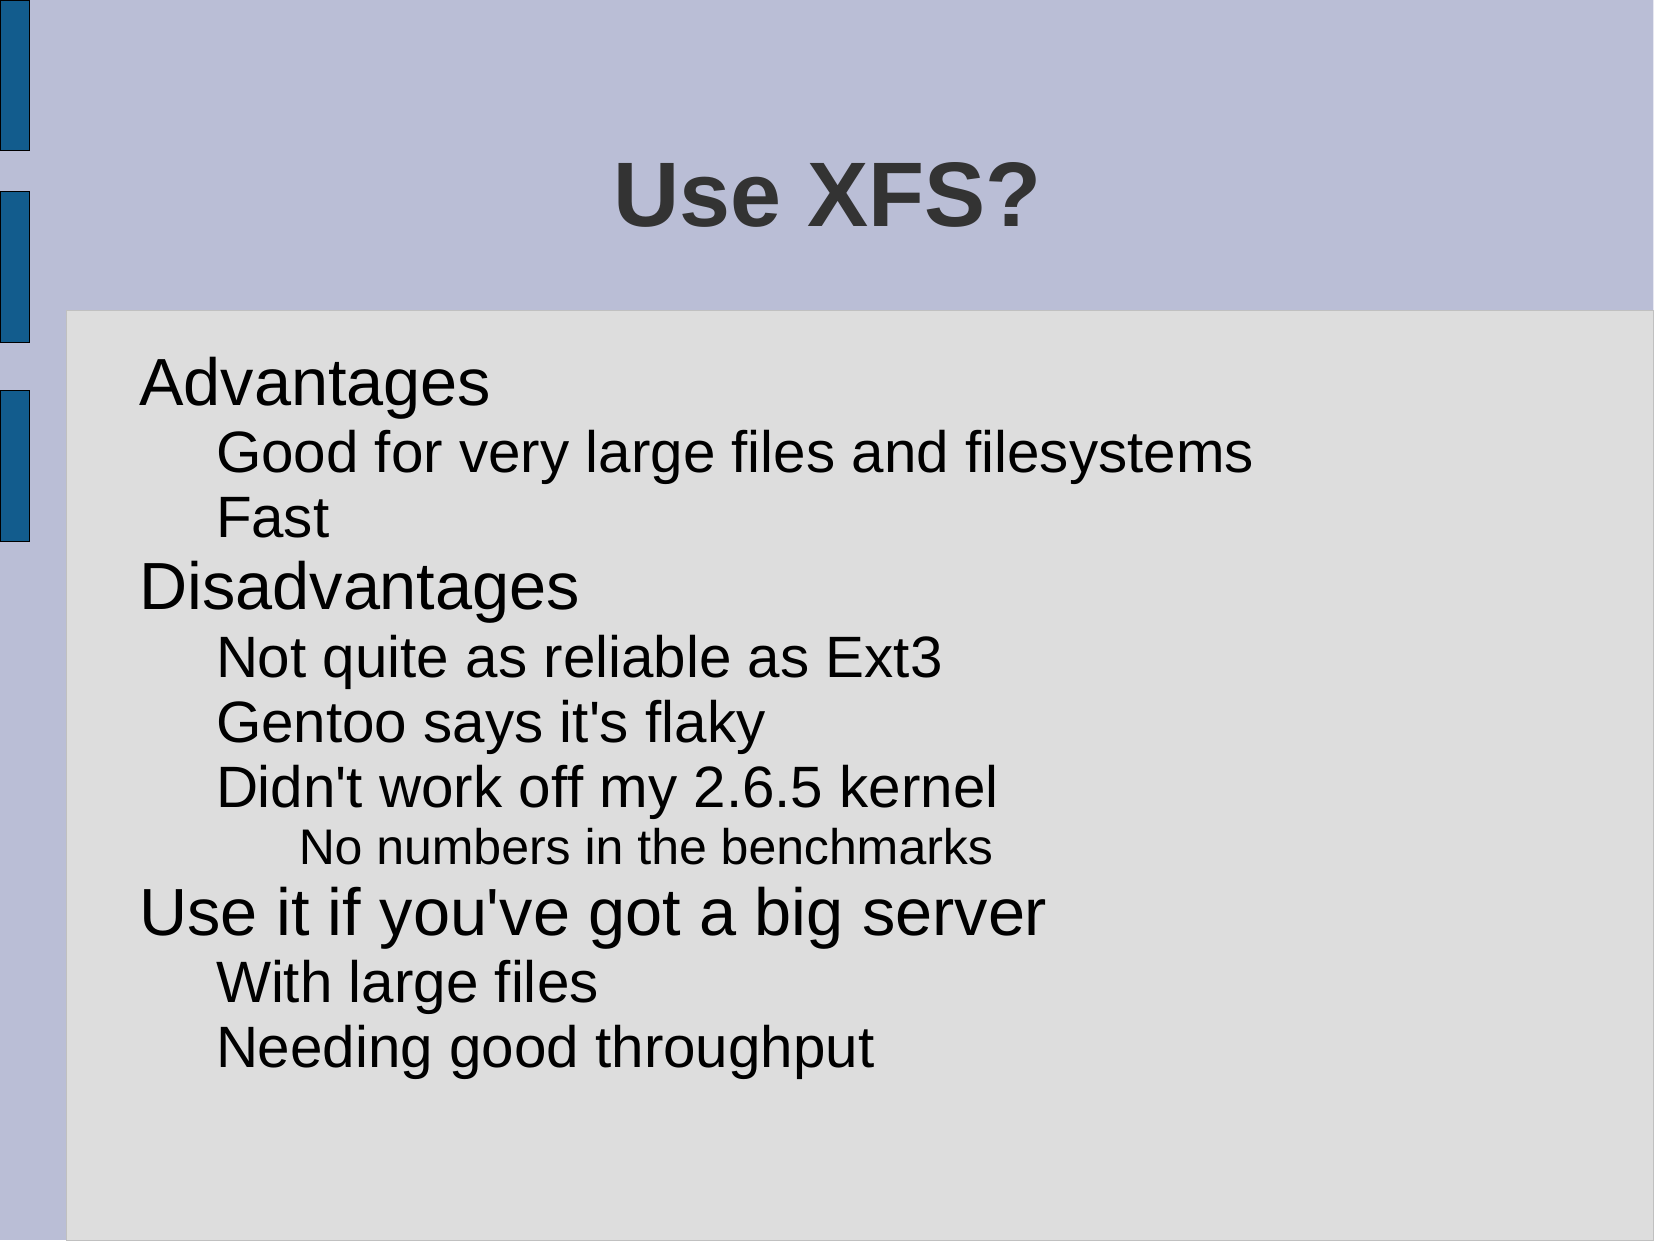

# Use XFS?
Advantages
Good for very large files and filesystems
Fast
Disadvantages
Not quite as reliable as Ext3
Gentoo says it's flaky
Didn't work off my 2.6.5 kernel
No numbers in the benchmarks
Use it if you've got a big server
With large files
Needing good throughput